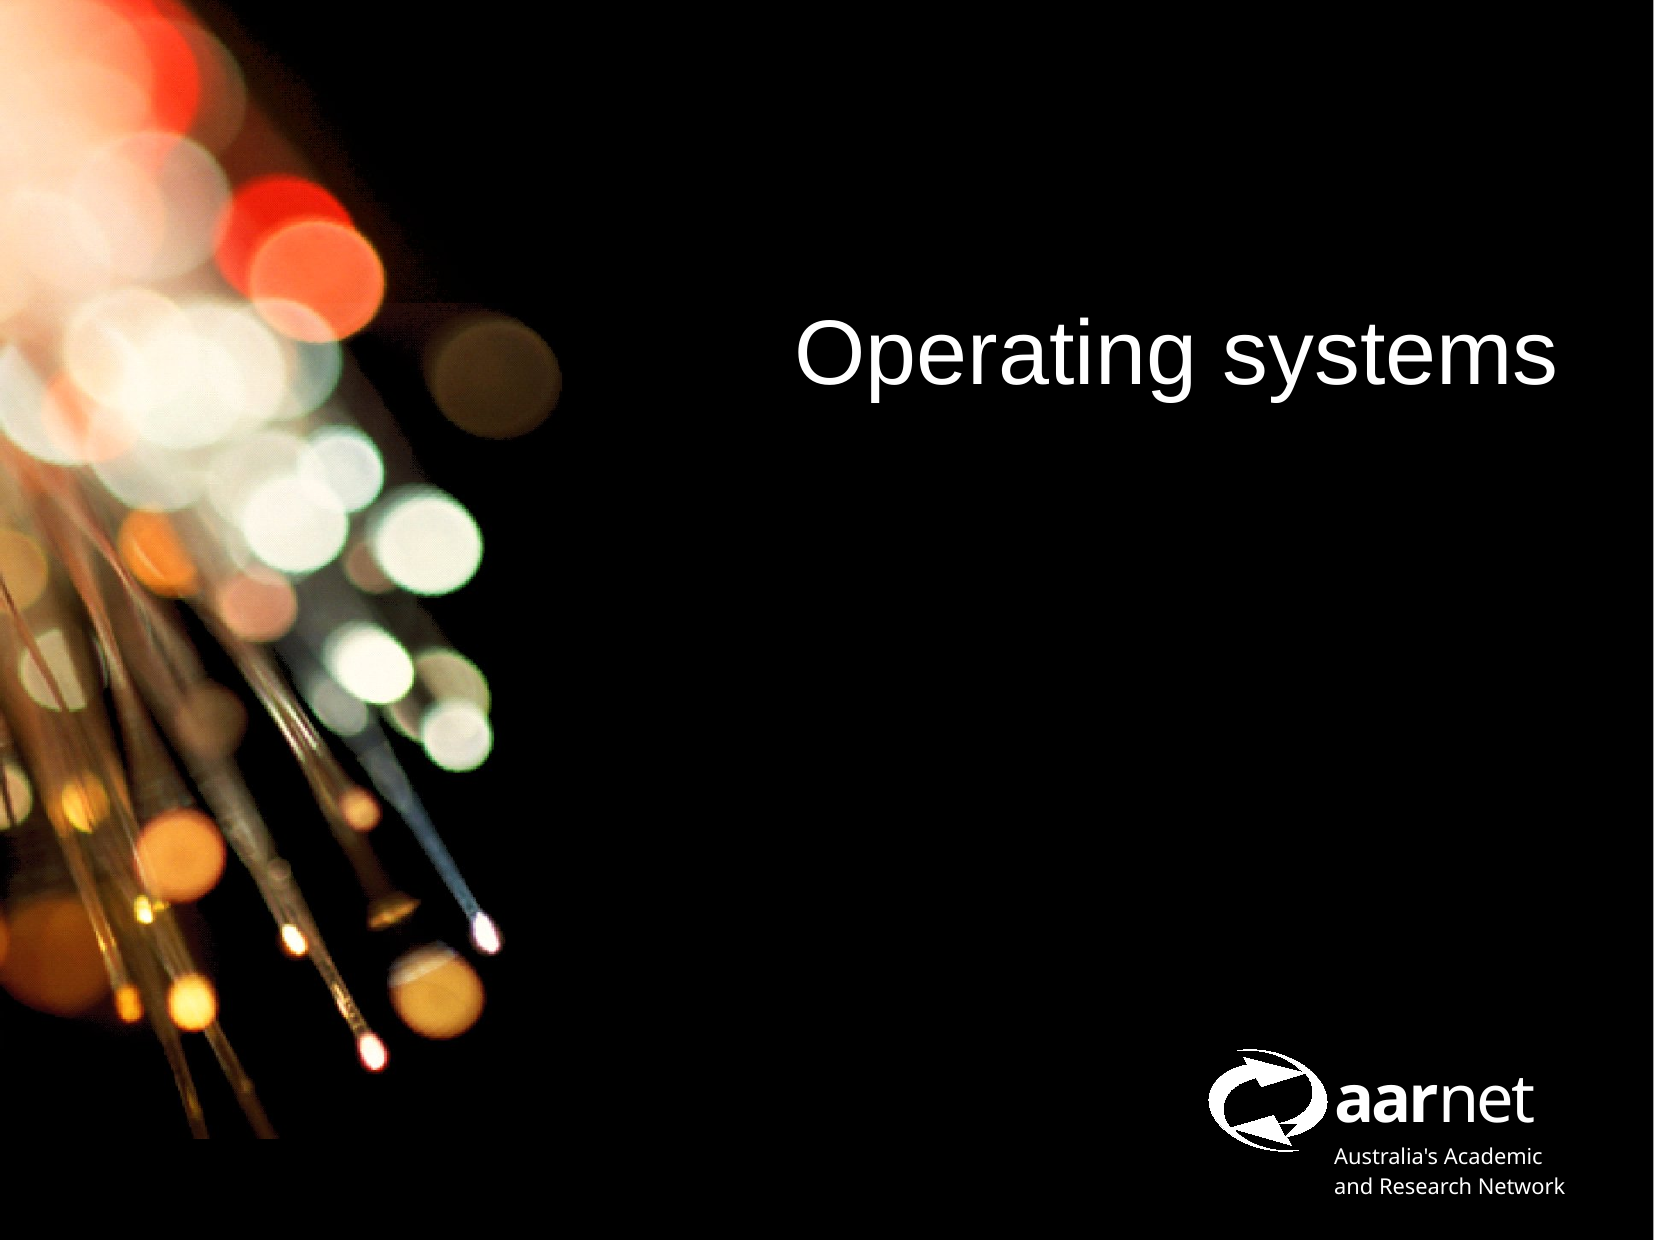

# Operating systems
aarnet
Australia's Academic
and Research Network